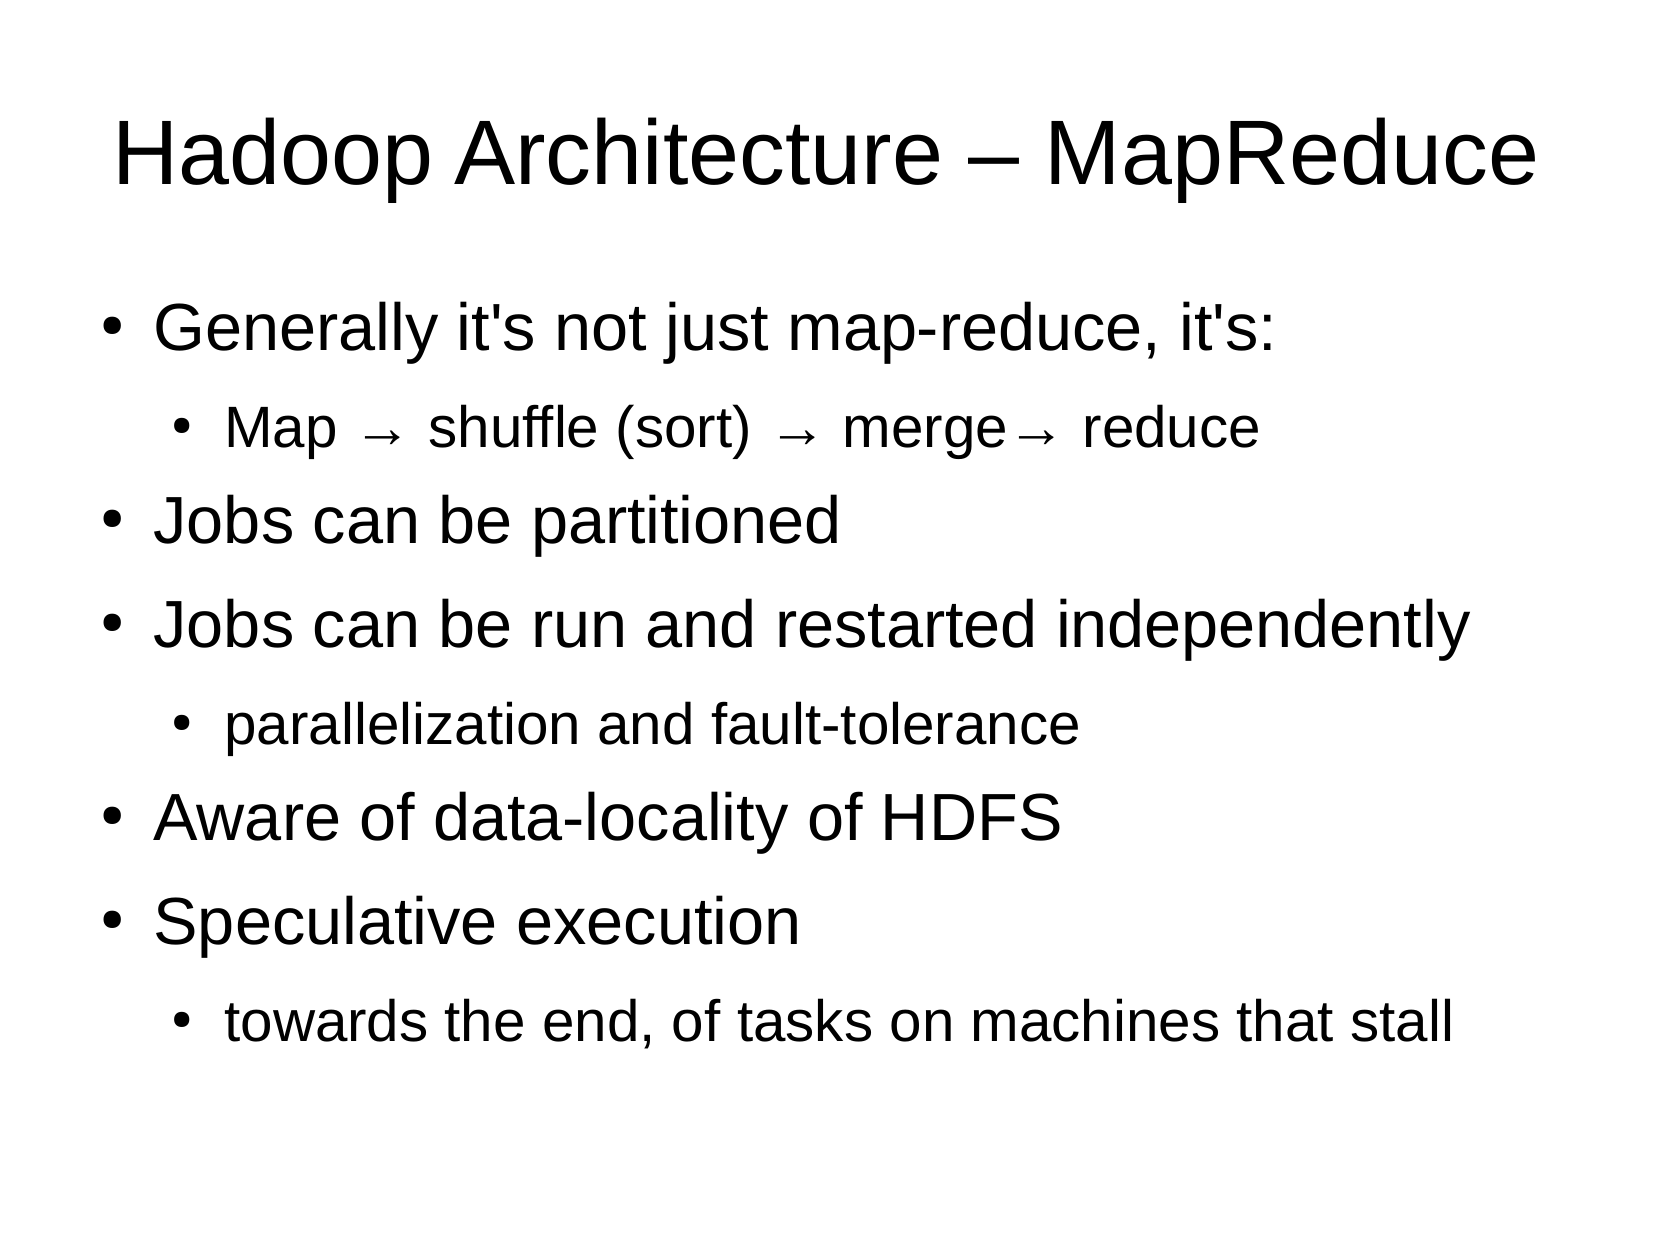

# Hadoop Architecture – MapReduce
Generally it's not just map-reduce, it's:
Map → shuffle (sort) → merge→ reduce
Jobs can be partitioned
Jobs can be run and restarted independently
parallelization and fault-tolerance
Aware of data-locality of HDFS
Speculative execution
towards the end, of tasks on machines that stall